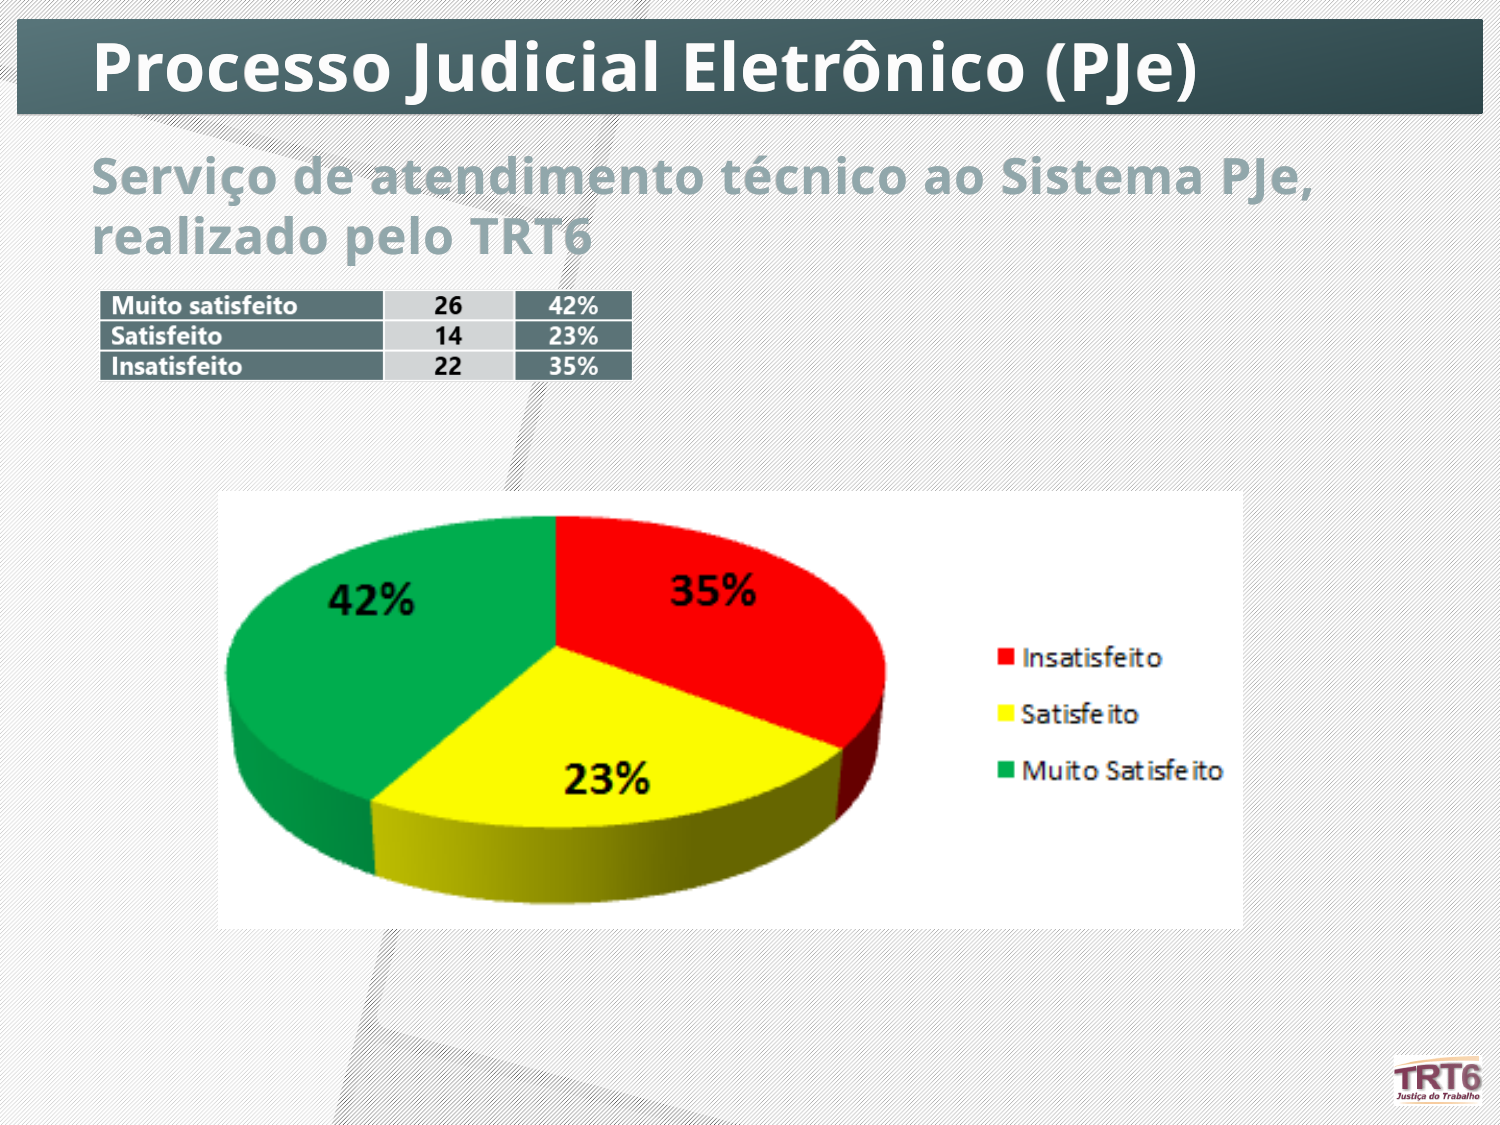

Processo Judicial Eletrônico (PJe)
Serviço de atendimento técnico ao Sistema PJe, realizado pelo TRT6